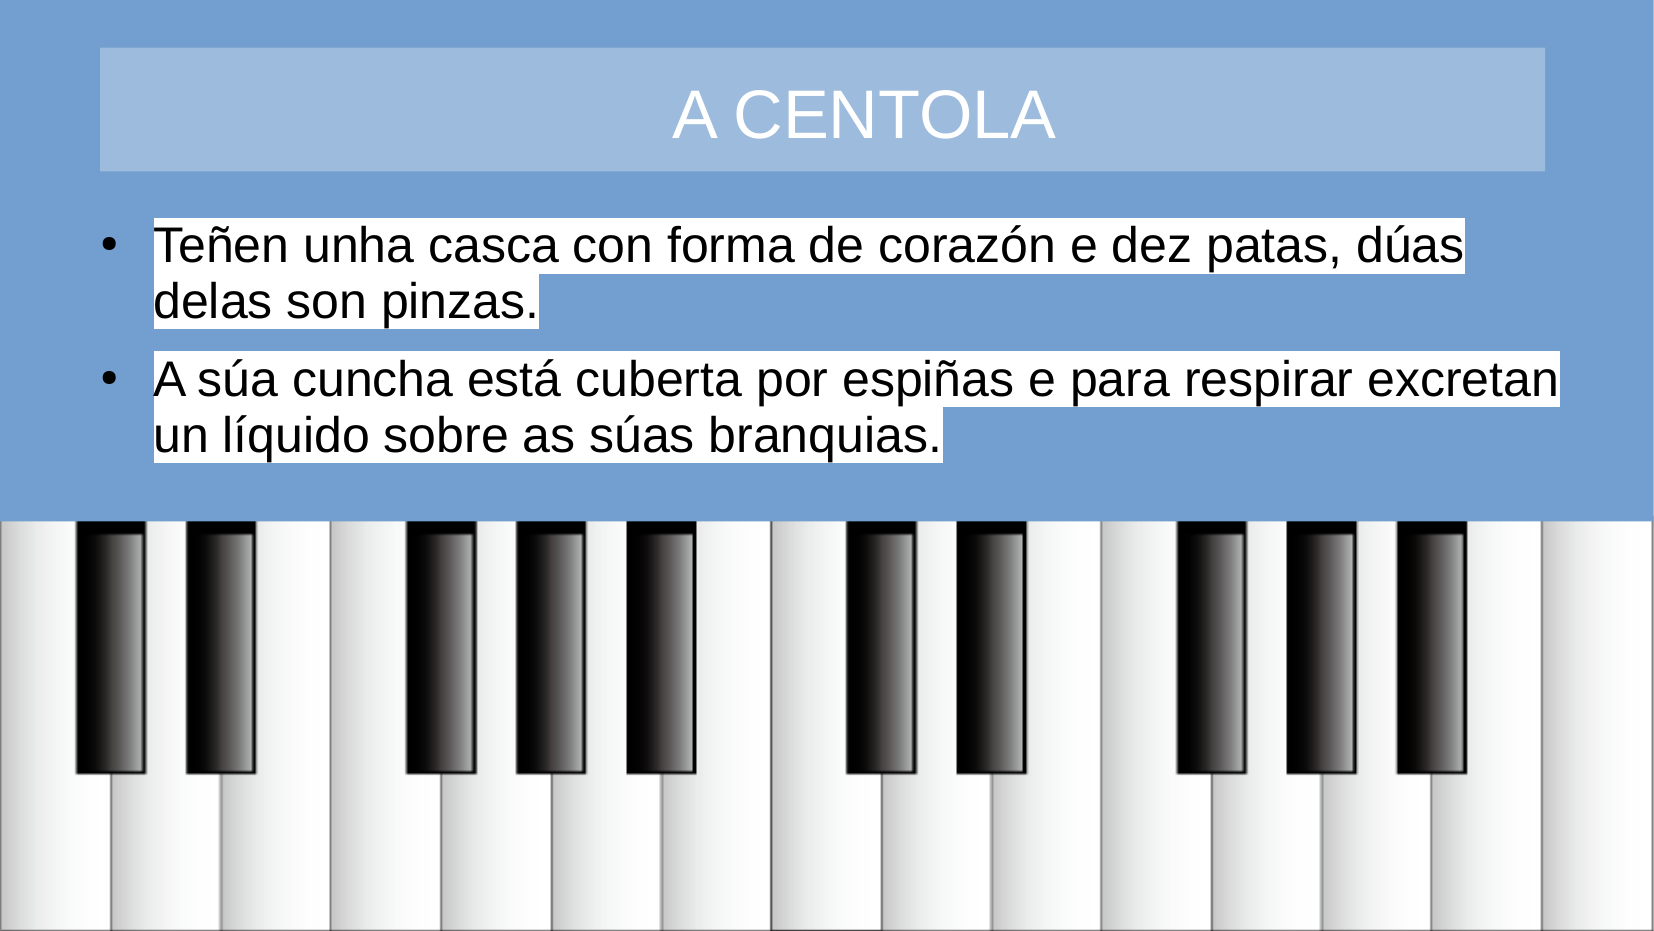

# A CENTOLA
Teñen unha casca con forma de corazón e dez patas, dúas delas son pinzas.
A súa cuncha está cuberta por espiñas e para respirar excretan un líquido sobre as súas branquias.